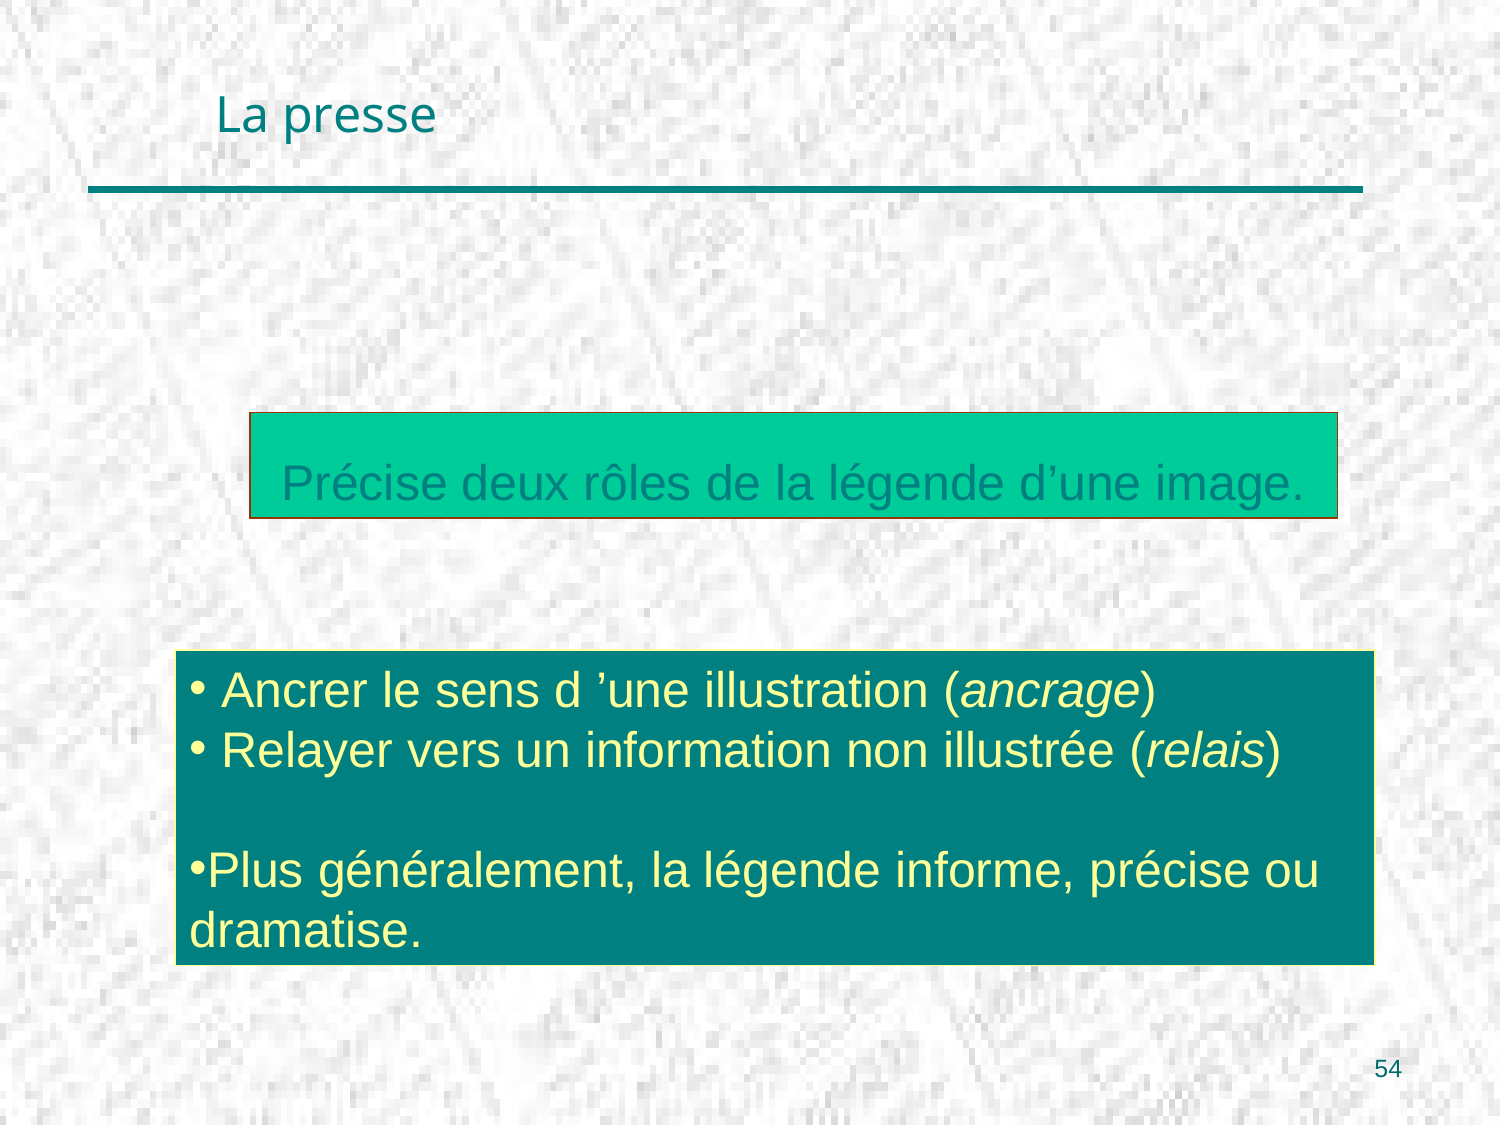

La presse
Précise deux rôles de la légende d’une image.
 Ancrer le sens d ’une illustration (ancrage)
 Relayer vers un information non illustrée (relais)
Plus généralement, la légende informe, précise ou dramatise.
54